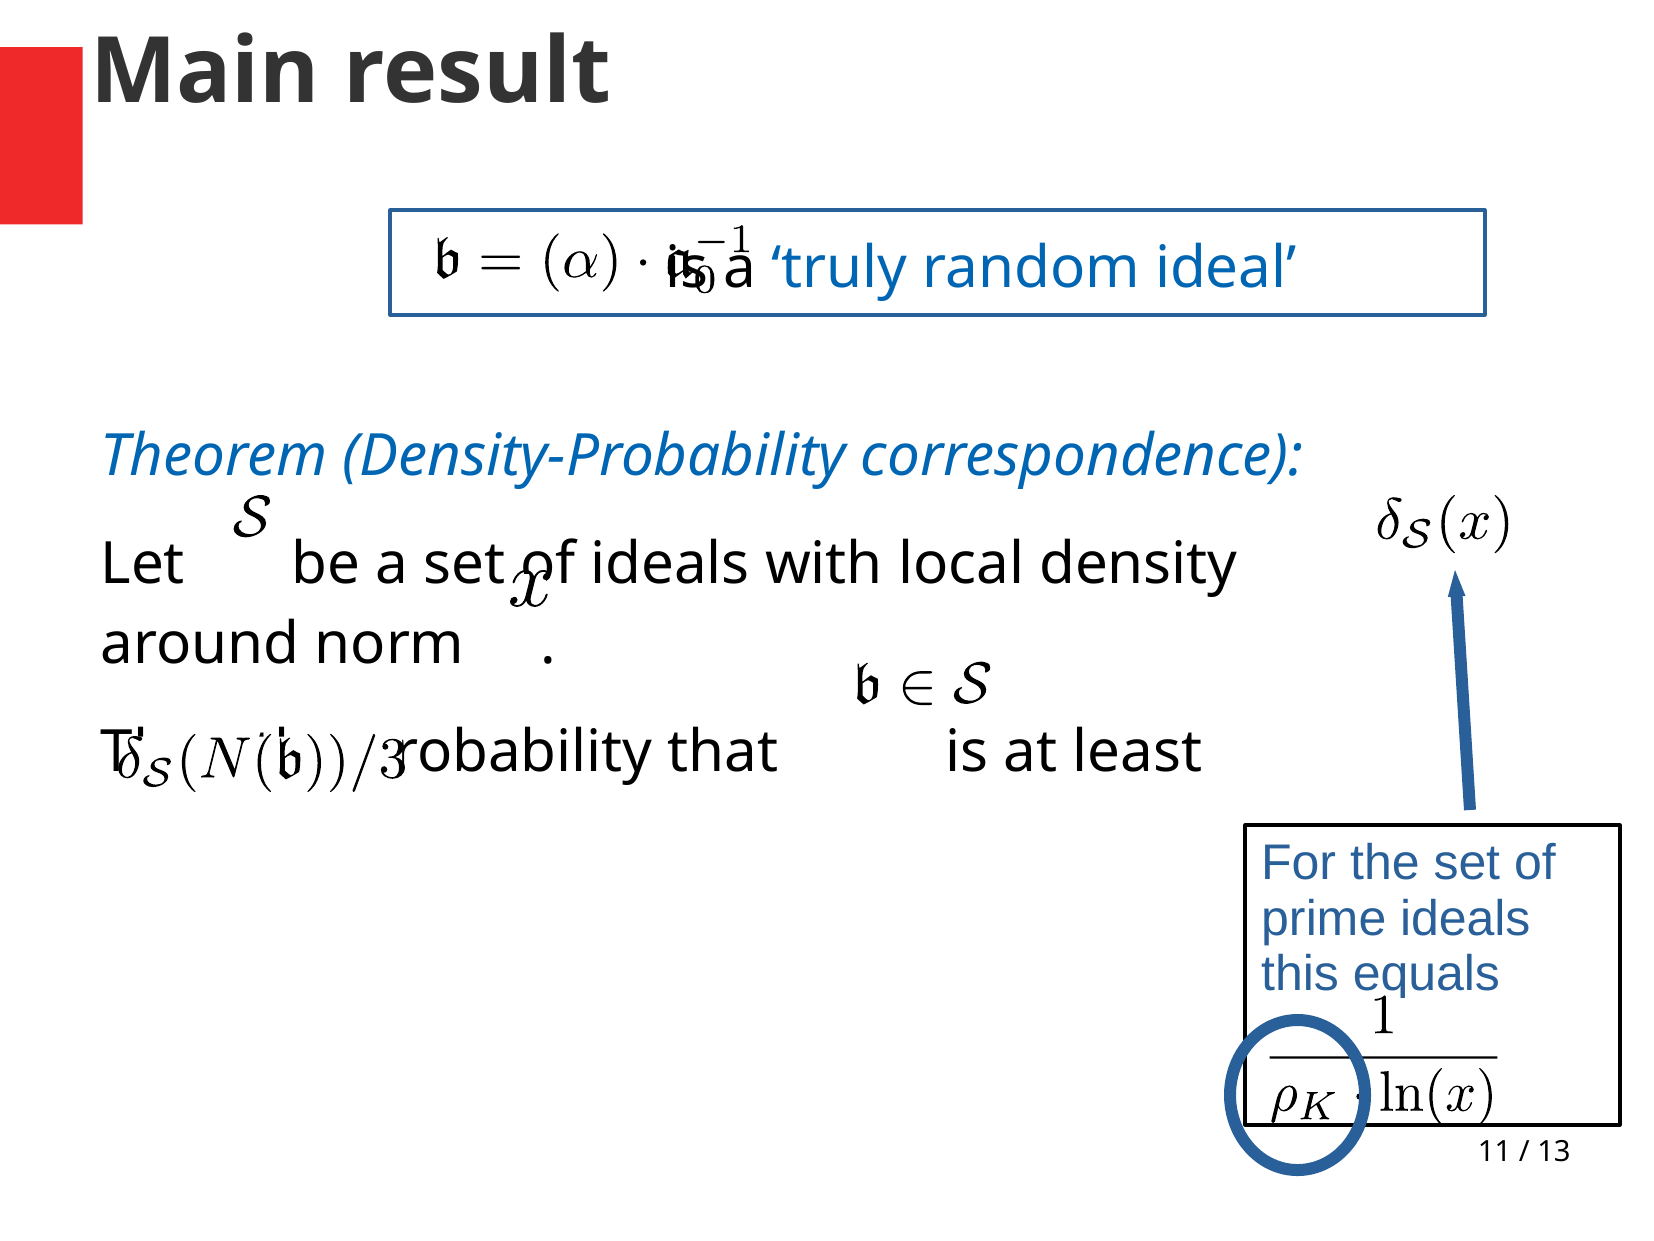

# Main result
 is a ‘truly random ideal’
Theorem (Density-Probability correspondence):
Let be a set of ideals with local density
around norm .
Then the probability that is at least
For the set of prime ideals this equals
11